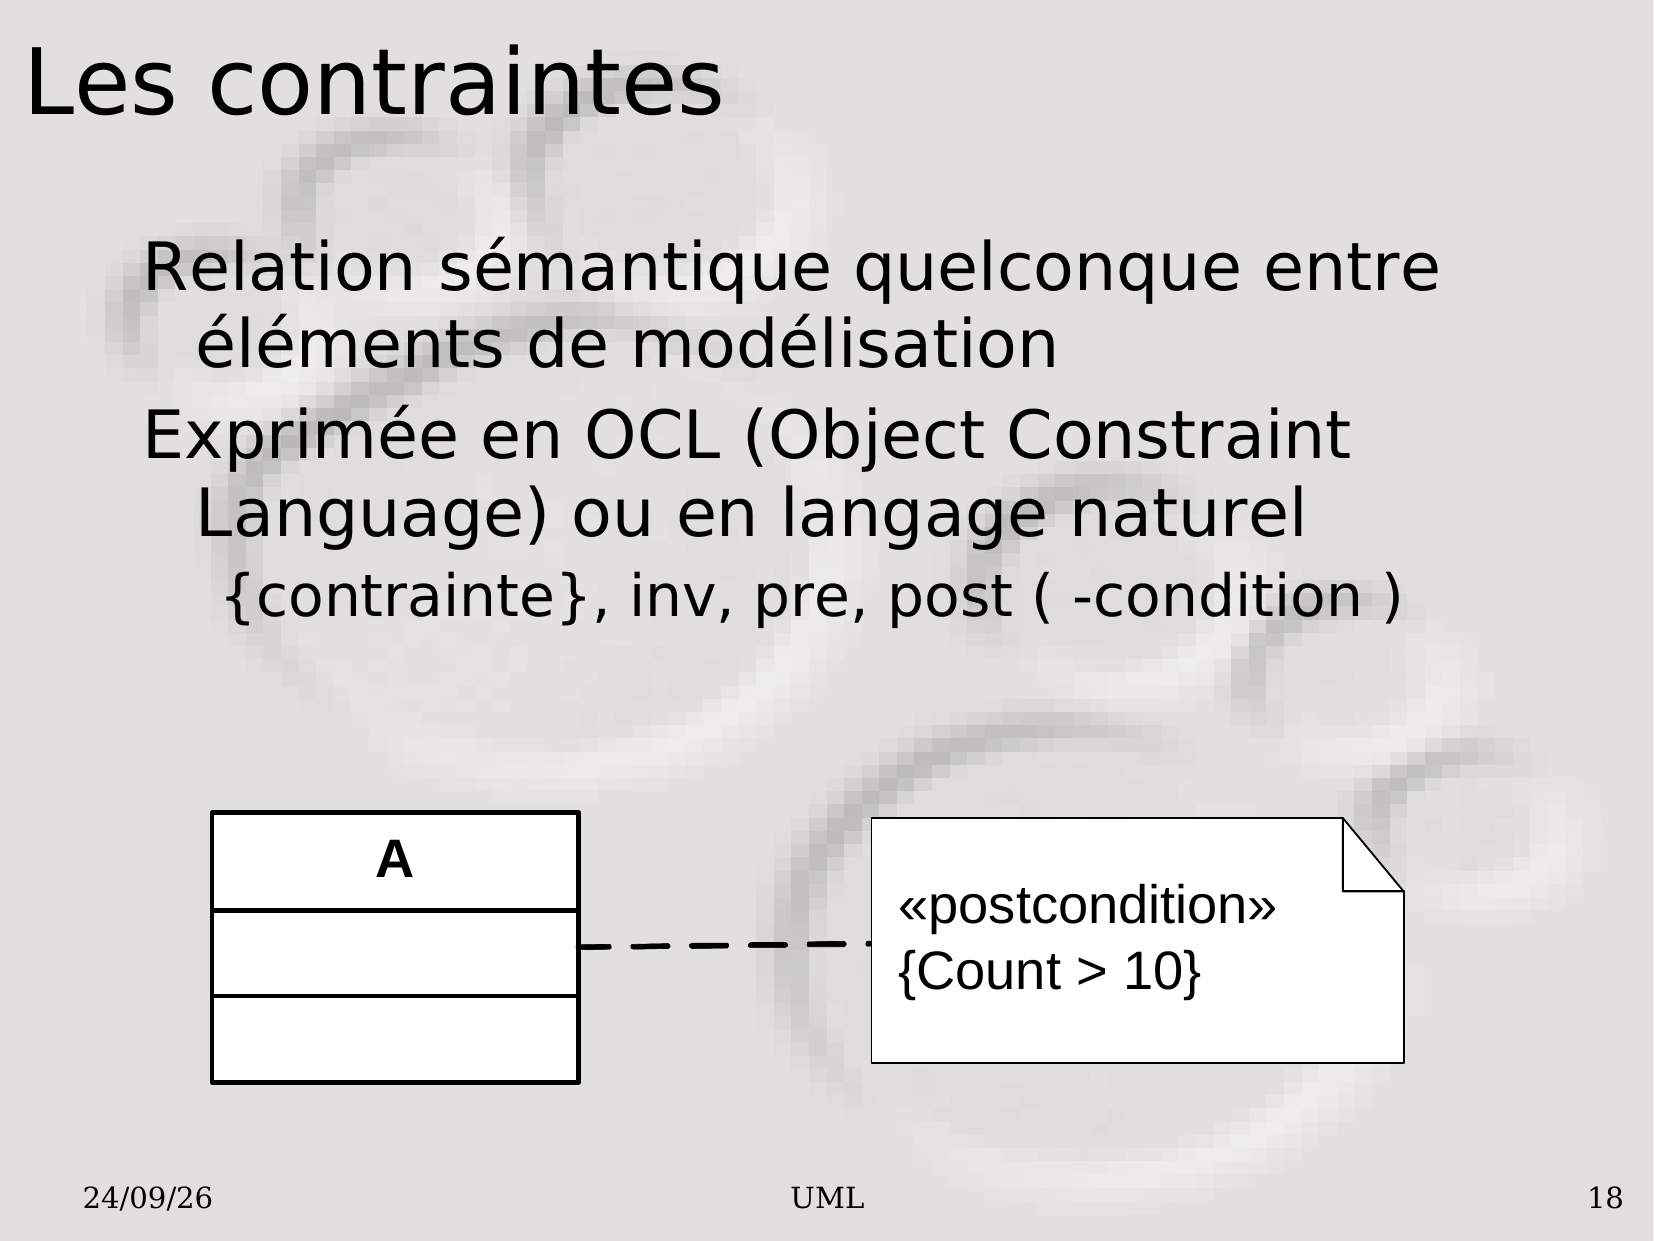

# Les contraintes
Relation sémantique quelconque entre éléments de modélisation
Exprimée en OCL (Object Constraint Language) ou en langage naturel
{contrainte}, inv, pre, post ( -condition )
UML
18